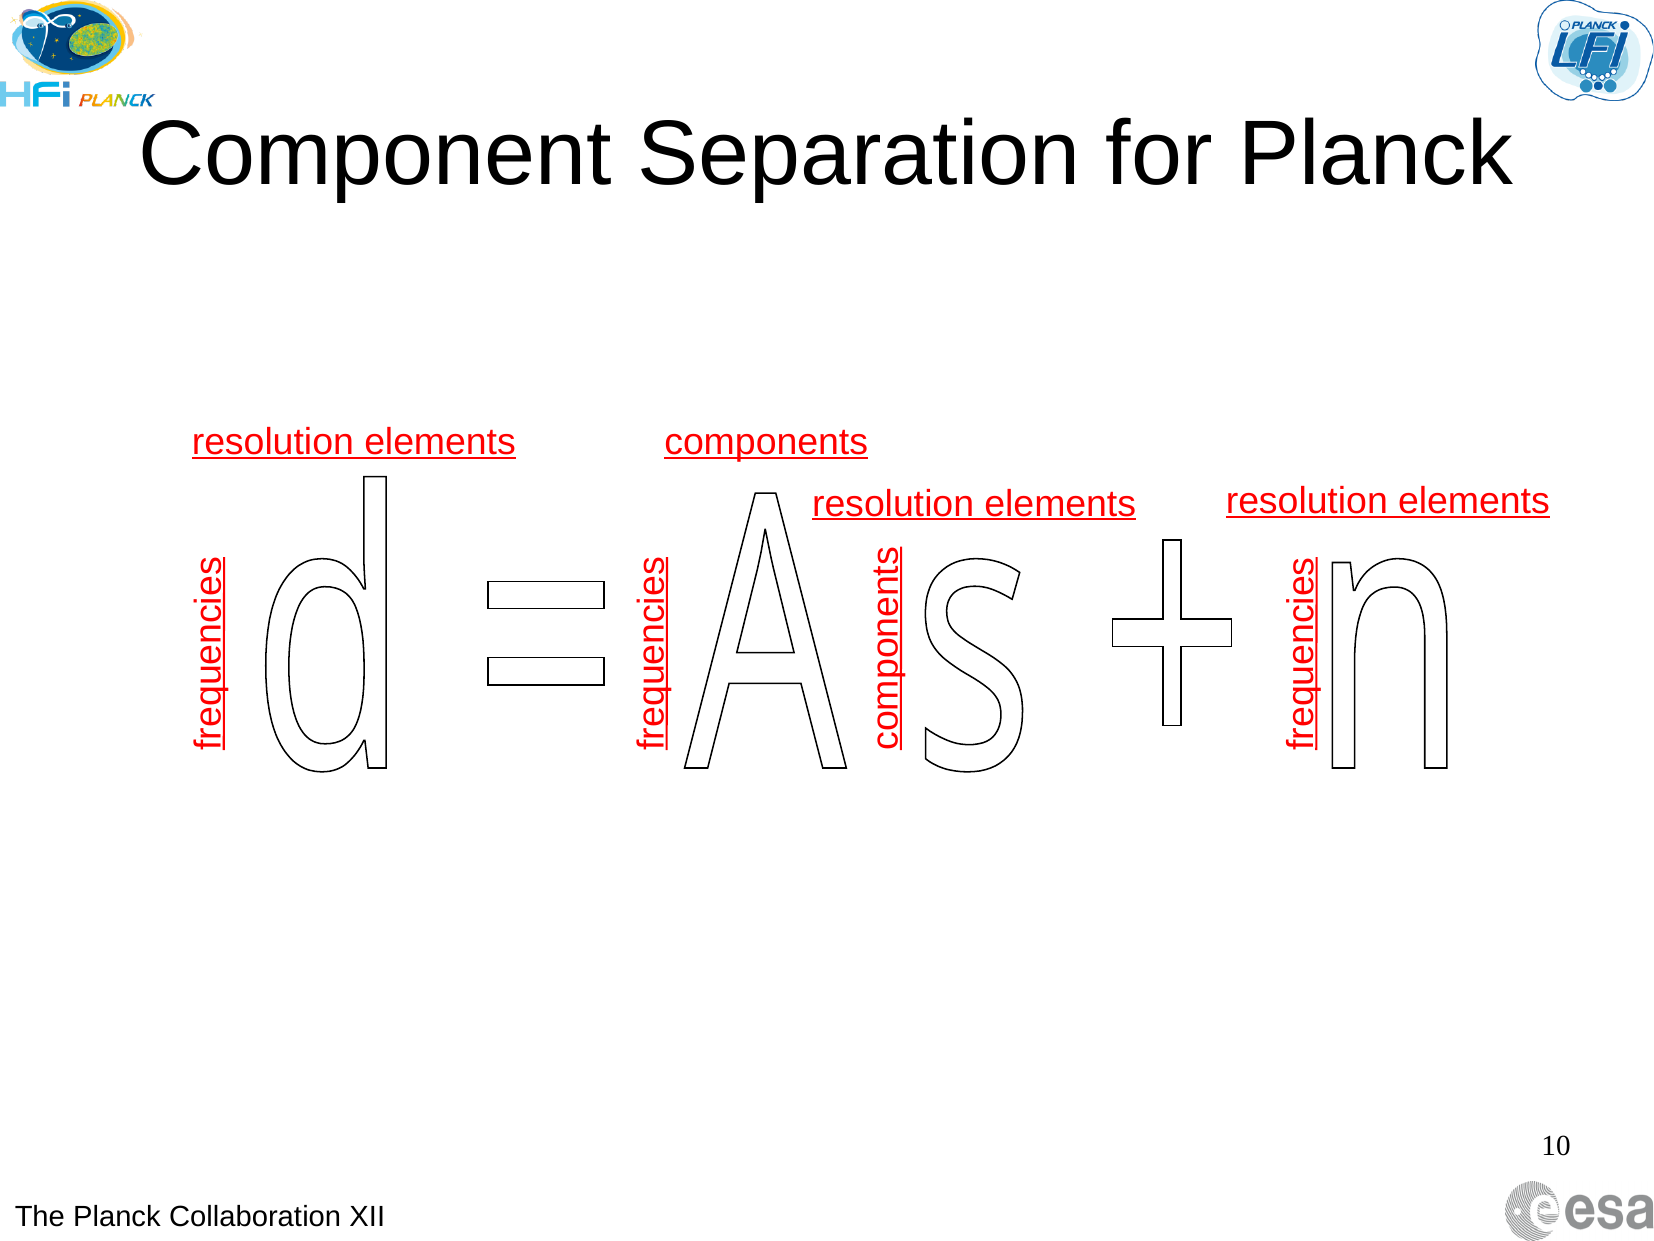

# Component Separation for Planck
resolution elements
components
resolution elements
resolution elements
d = A s + n
frequencies
frequencies
components
frequencies
10
The Planck Collaboration XII